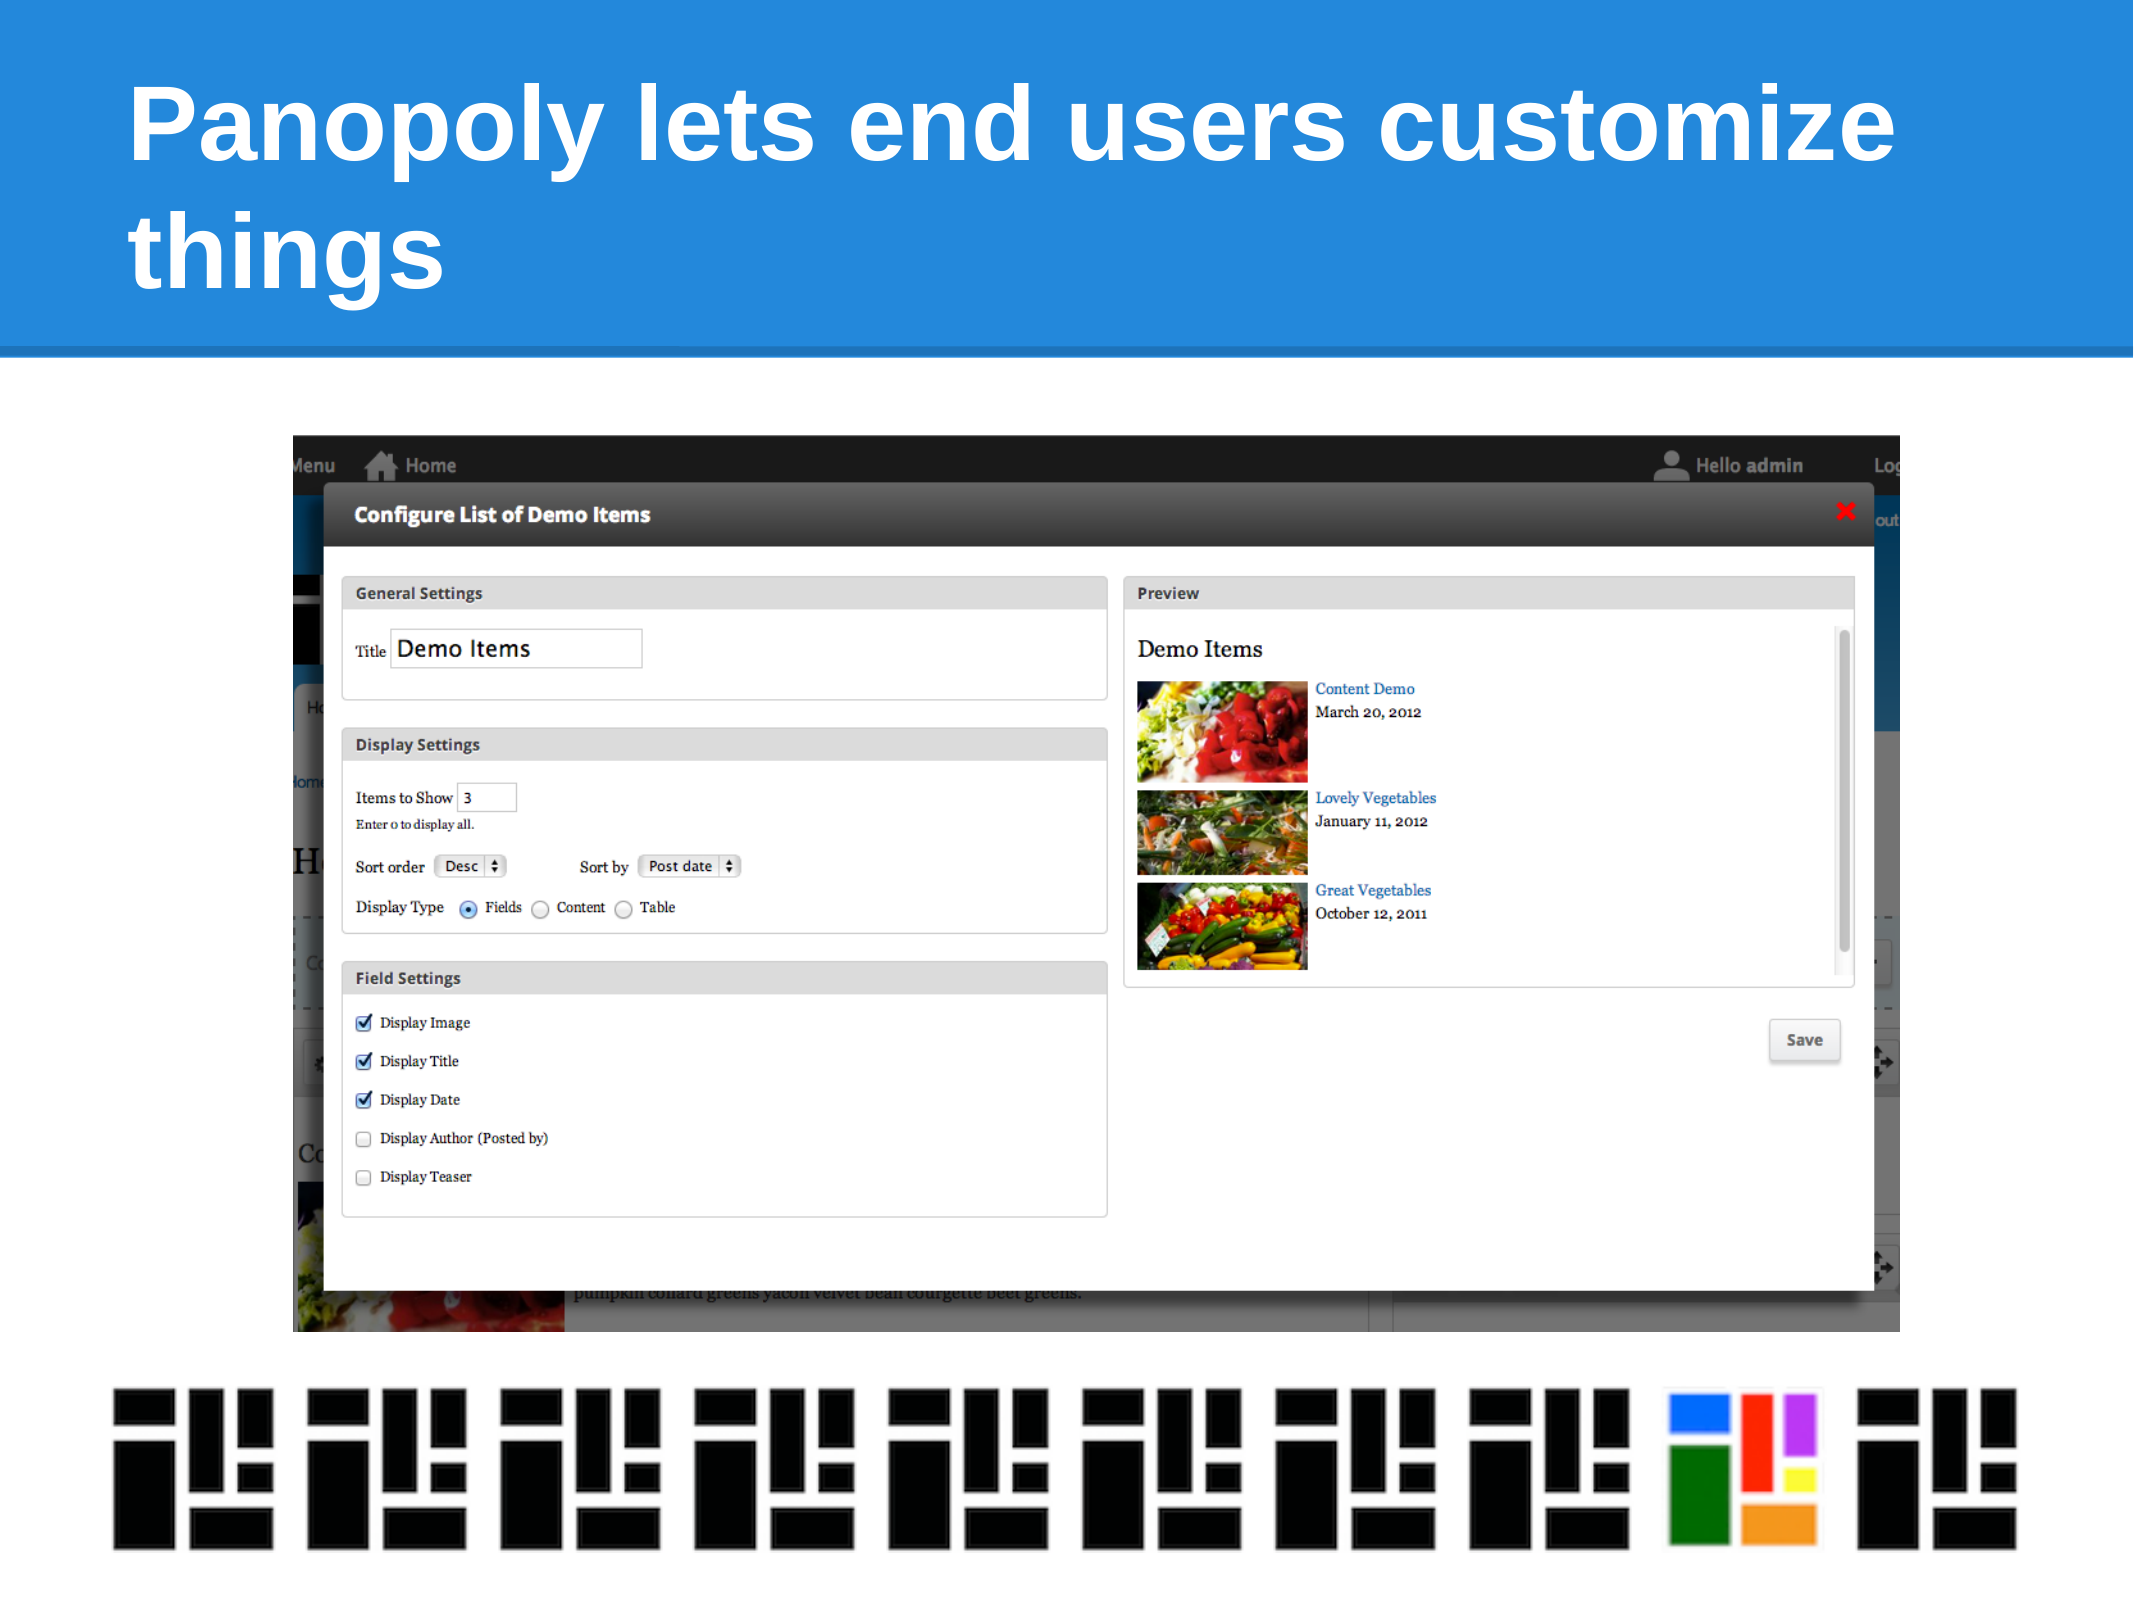

# Panopoly lets end users customize things